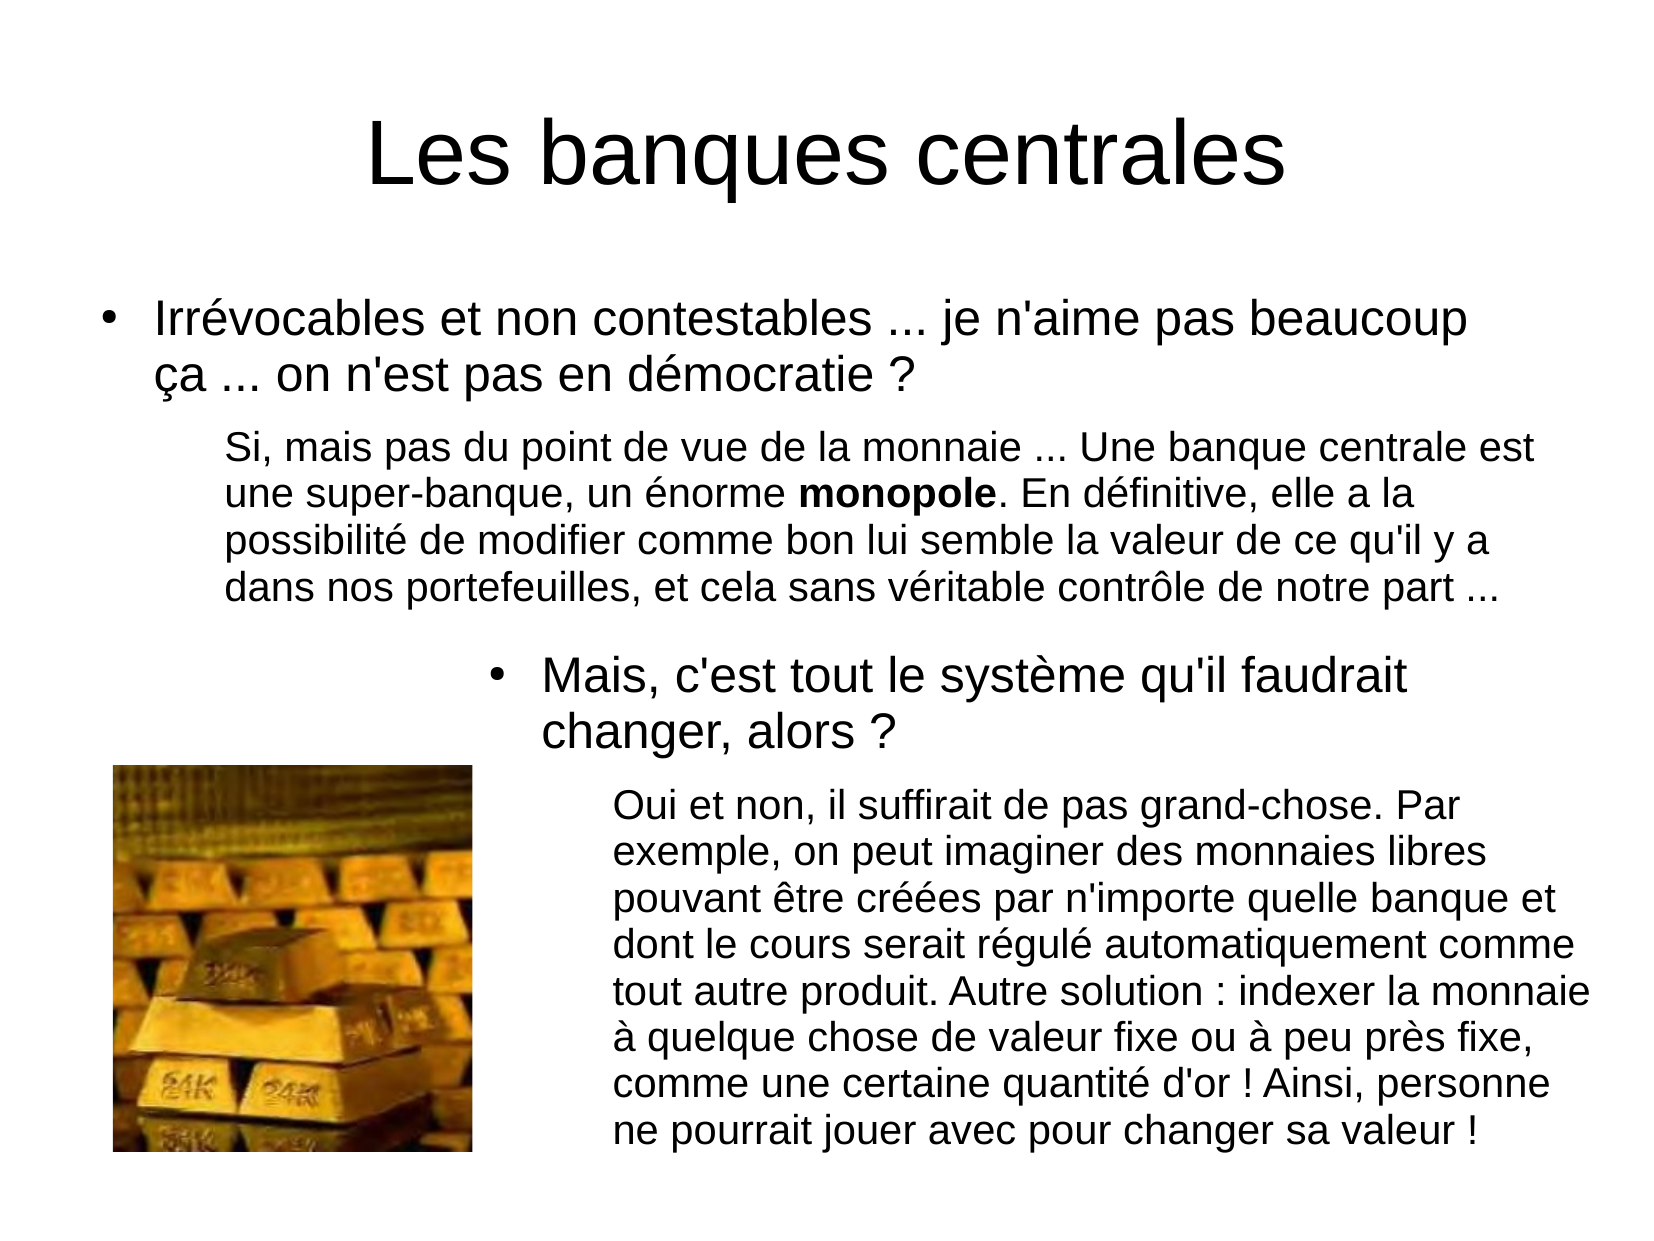

# Les banques centrales
Irrévocables et non contestables ... je n'aime pas beaucoup ça ... on n'est pas en démocratie ?
Si, mais pas du point de vue de la monnaie ... Une banque centrale est une super-banque, un énorme monopole. En définitive, elle a la possibilité de modifier comme bon lui semble la valeur de ce qu'il y a dans nos portefeuilles, et cela sans véritable contrôle de notre part ...
Mais, c'est tout le système qu'il faudrait changer, alors ?
Oui et non, il suffirait de pas grand-chose. Par exemple, on peut imaginer des monnaies libres pouvant être créées par n'importe quelle banque et dont le cours serait régulé automatiquement comme tout autre produit. Autre solution : indexer la monnaie à quelque chose de valeur fixe ou à peu près fixe, comme une certaine quantité d'or ! Ainsi, personne ne pourrait jouer avec pour changer sa valeur !